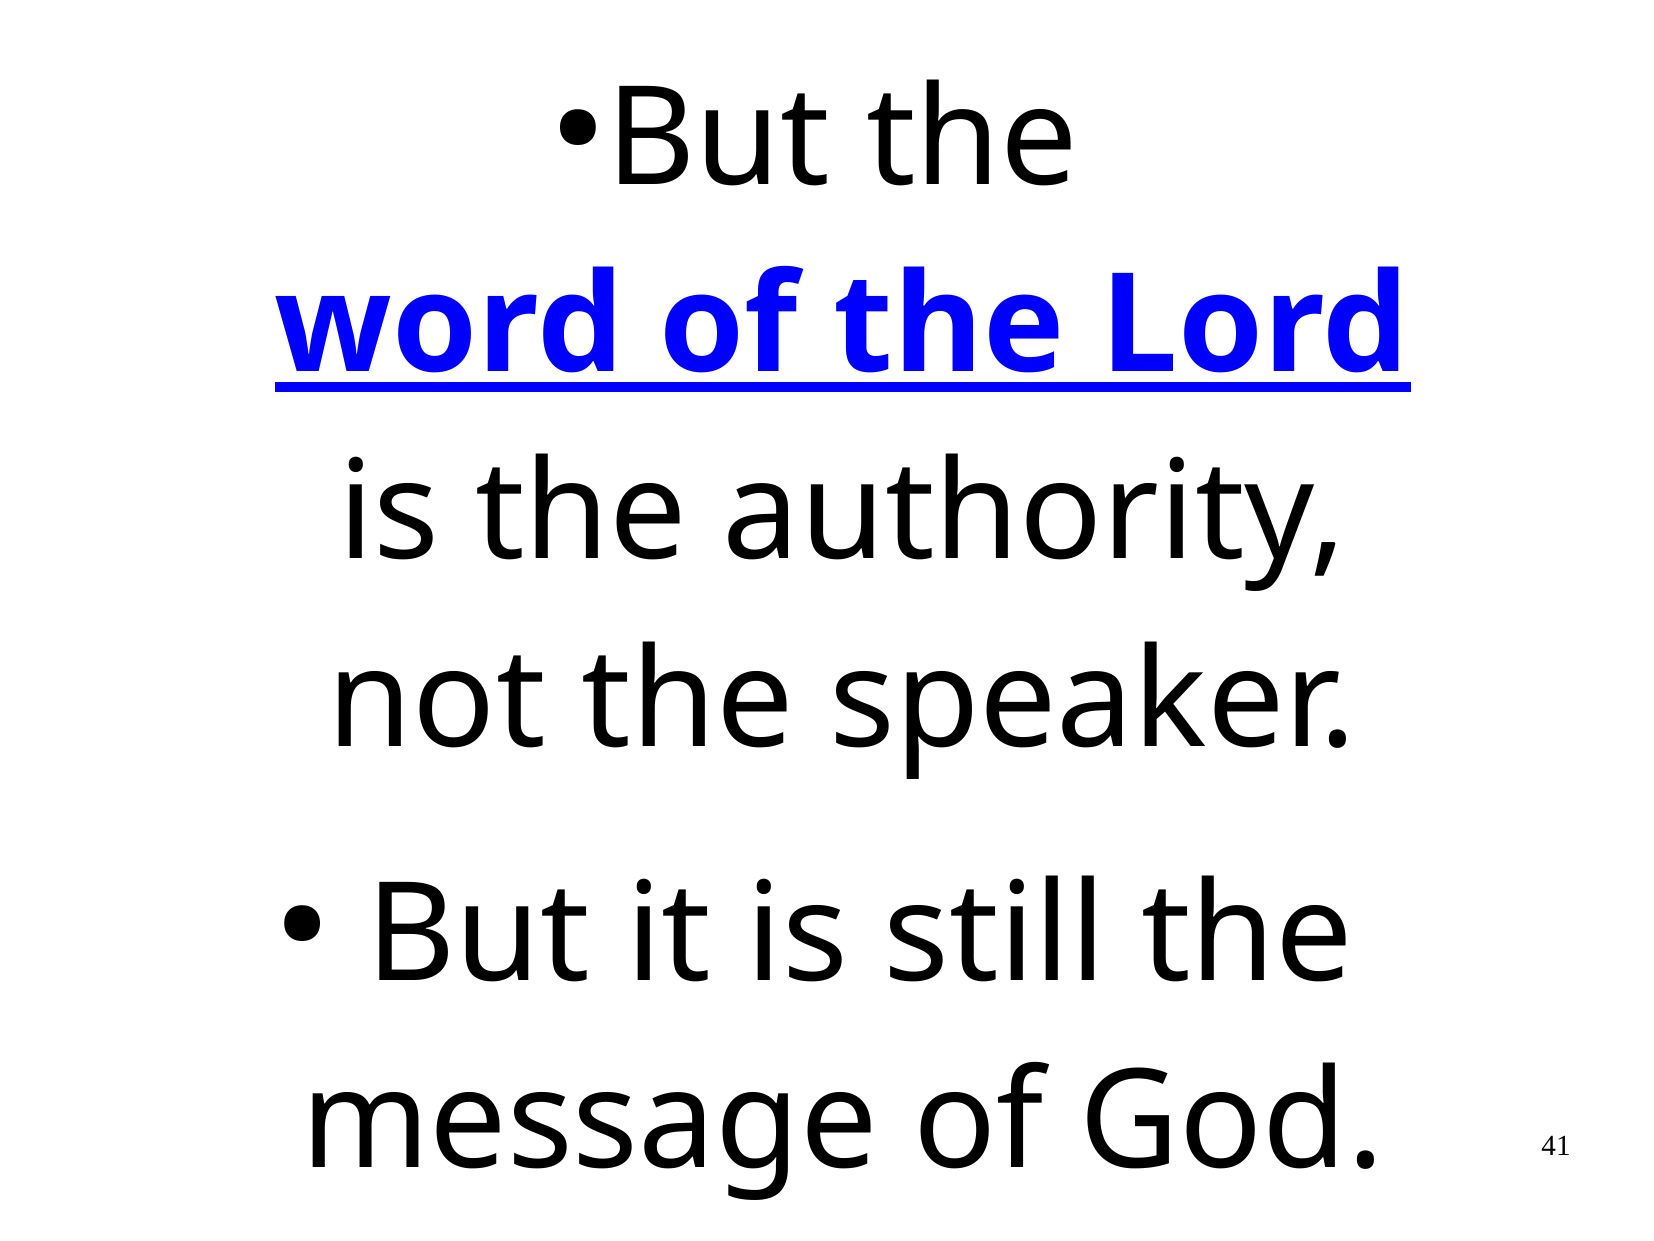

# But the word of the Lord is the authority, not the speaker.
 But it is still the
message of God.
41